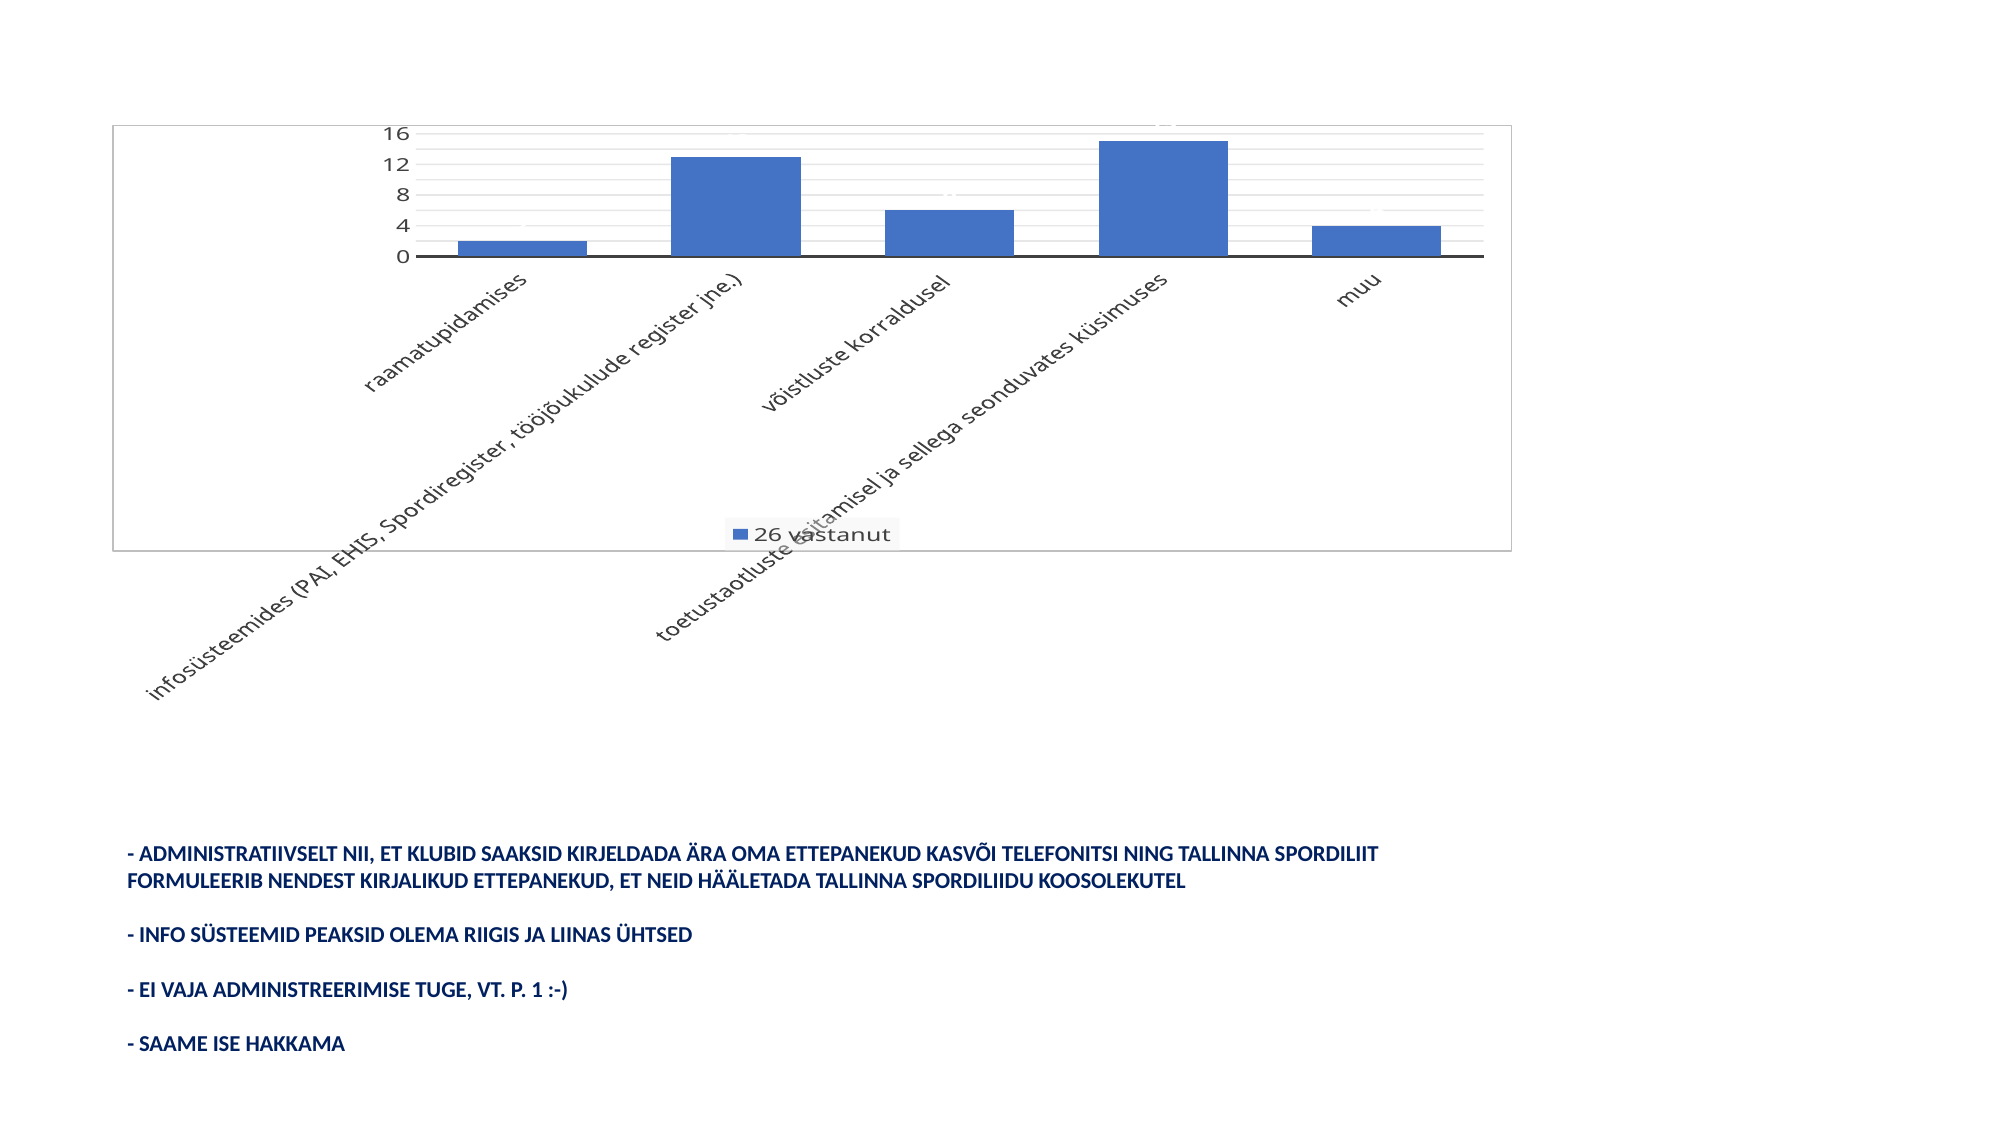

### Chart
| Category | 26 vastanut |
|---|---|
| raamatupidamises | 2.0 |
| infosüsteemides (PAI, EHIS, Spordiregister, tööjõukulude register jne.) | 13.0 |
| võistluste korraldusel | 6.0 |
| toetustaotluste esitamisel ja sellega seonduvates küsimuses | 15.0 |
| muu | 4.0 |# Administreerimisel vajaksite tuge...
- Administratiivselt nii, et klubid saaksid kirjeldada ära oma ettepanekud kasvõi telefonitsi ning Tallinna Spordiliit formuleerib nendest kirjalikud ettepanekud, et neid hääletada Tallinna Spordiliidu koosolekutel
- info süsteemid peaksid olema riigis ja liinas ühtsed
- Ei vaja administreerimise tuge, vt. p. 1 :-)
- saame ise hakkama